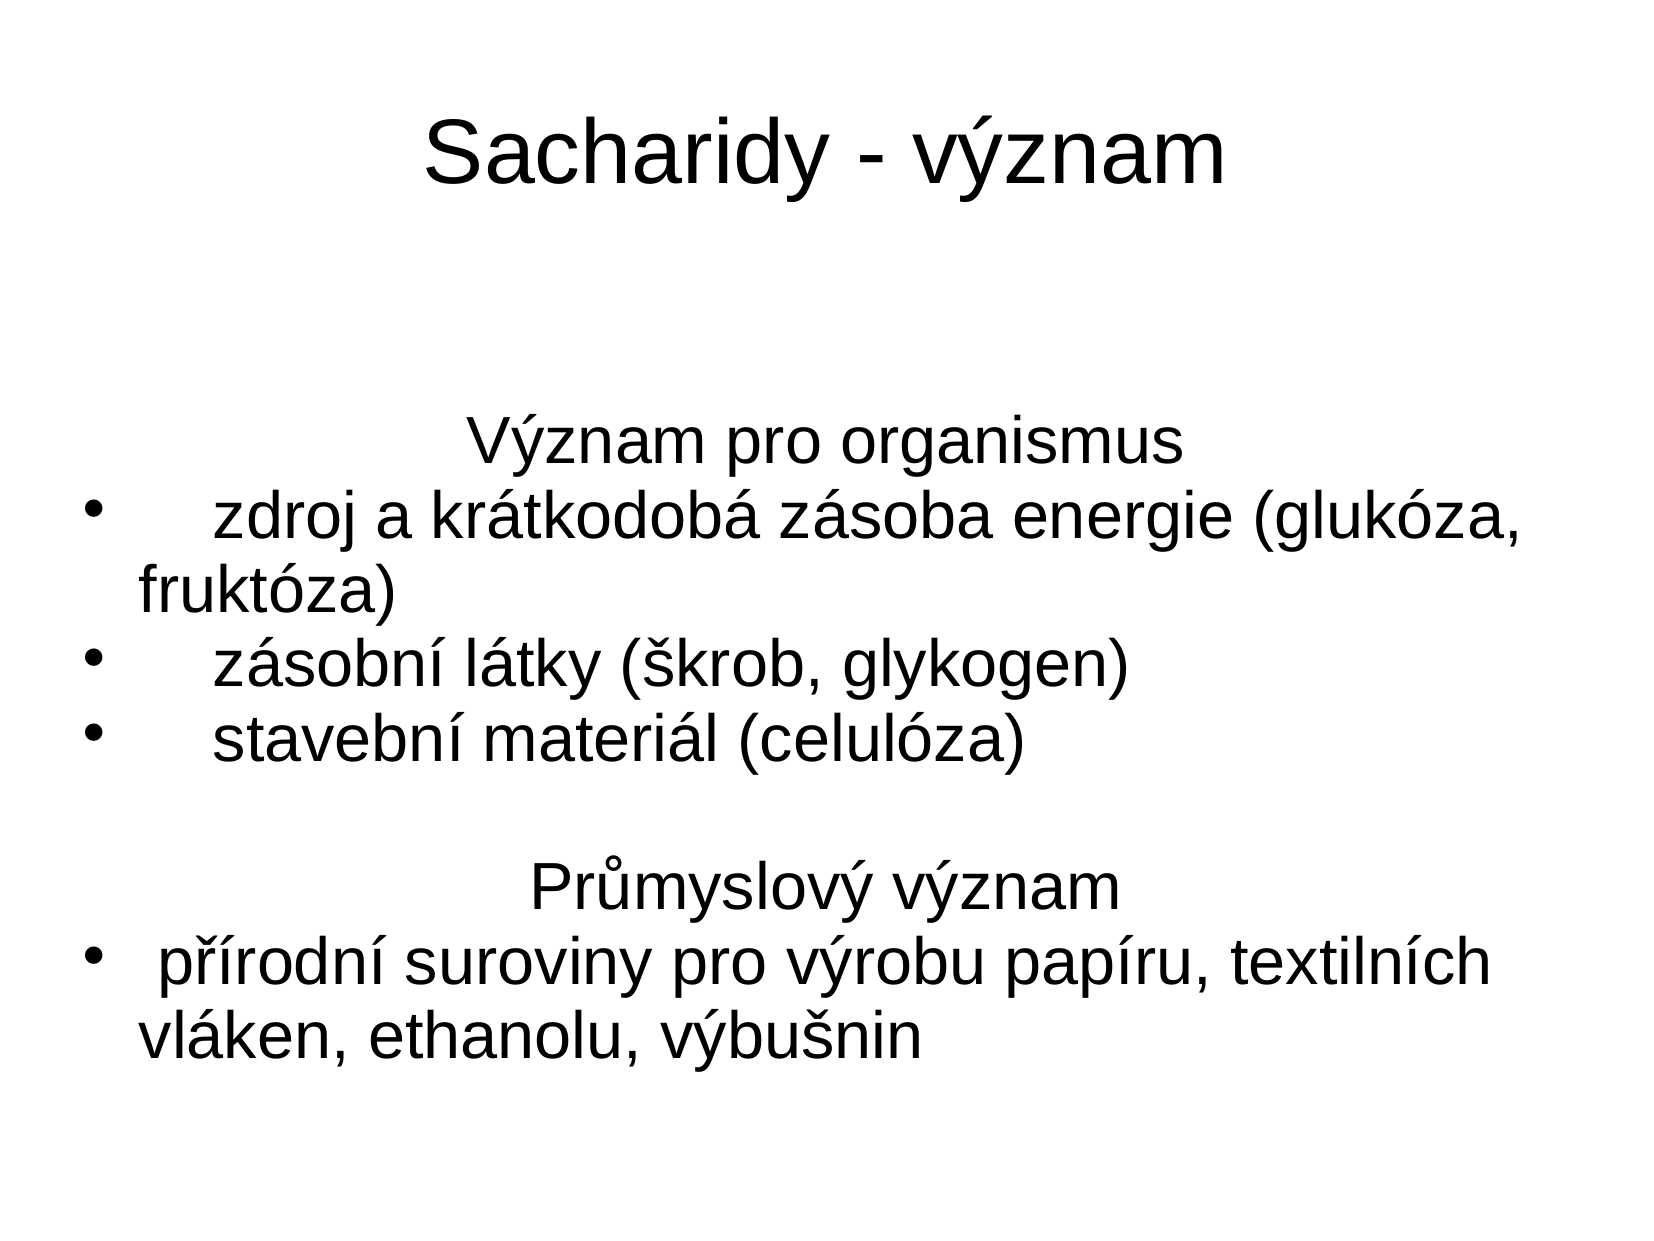

# Sacharidy - význam
Význam pro organismus
 zdroj a krátkodobá zásoba energie (glukóza, fruktóza)
 zásobní látky (škrob, glykogen)
 stavební materiál (celulóza)
Průmyslový význam
 přírodní suroviny pro výrobu papíru, textilních vláken, ethanolu, výbušnin